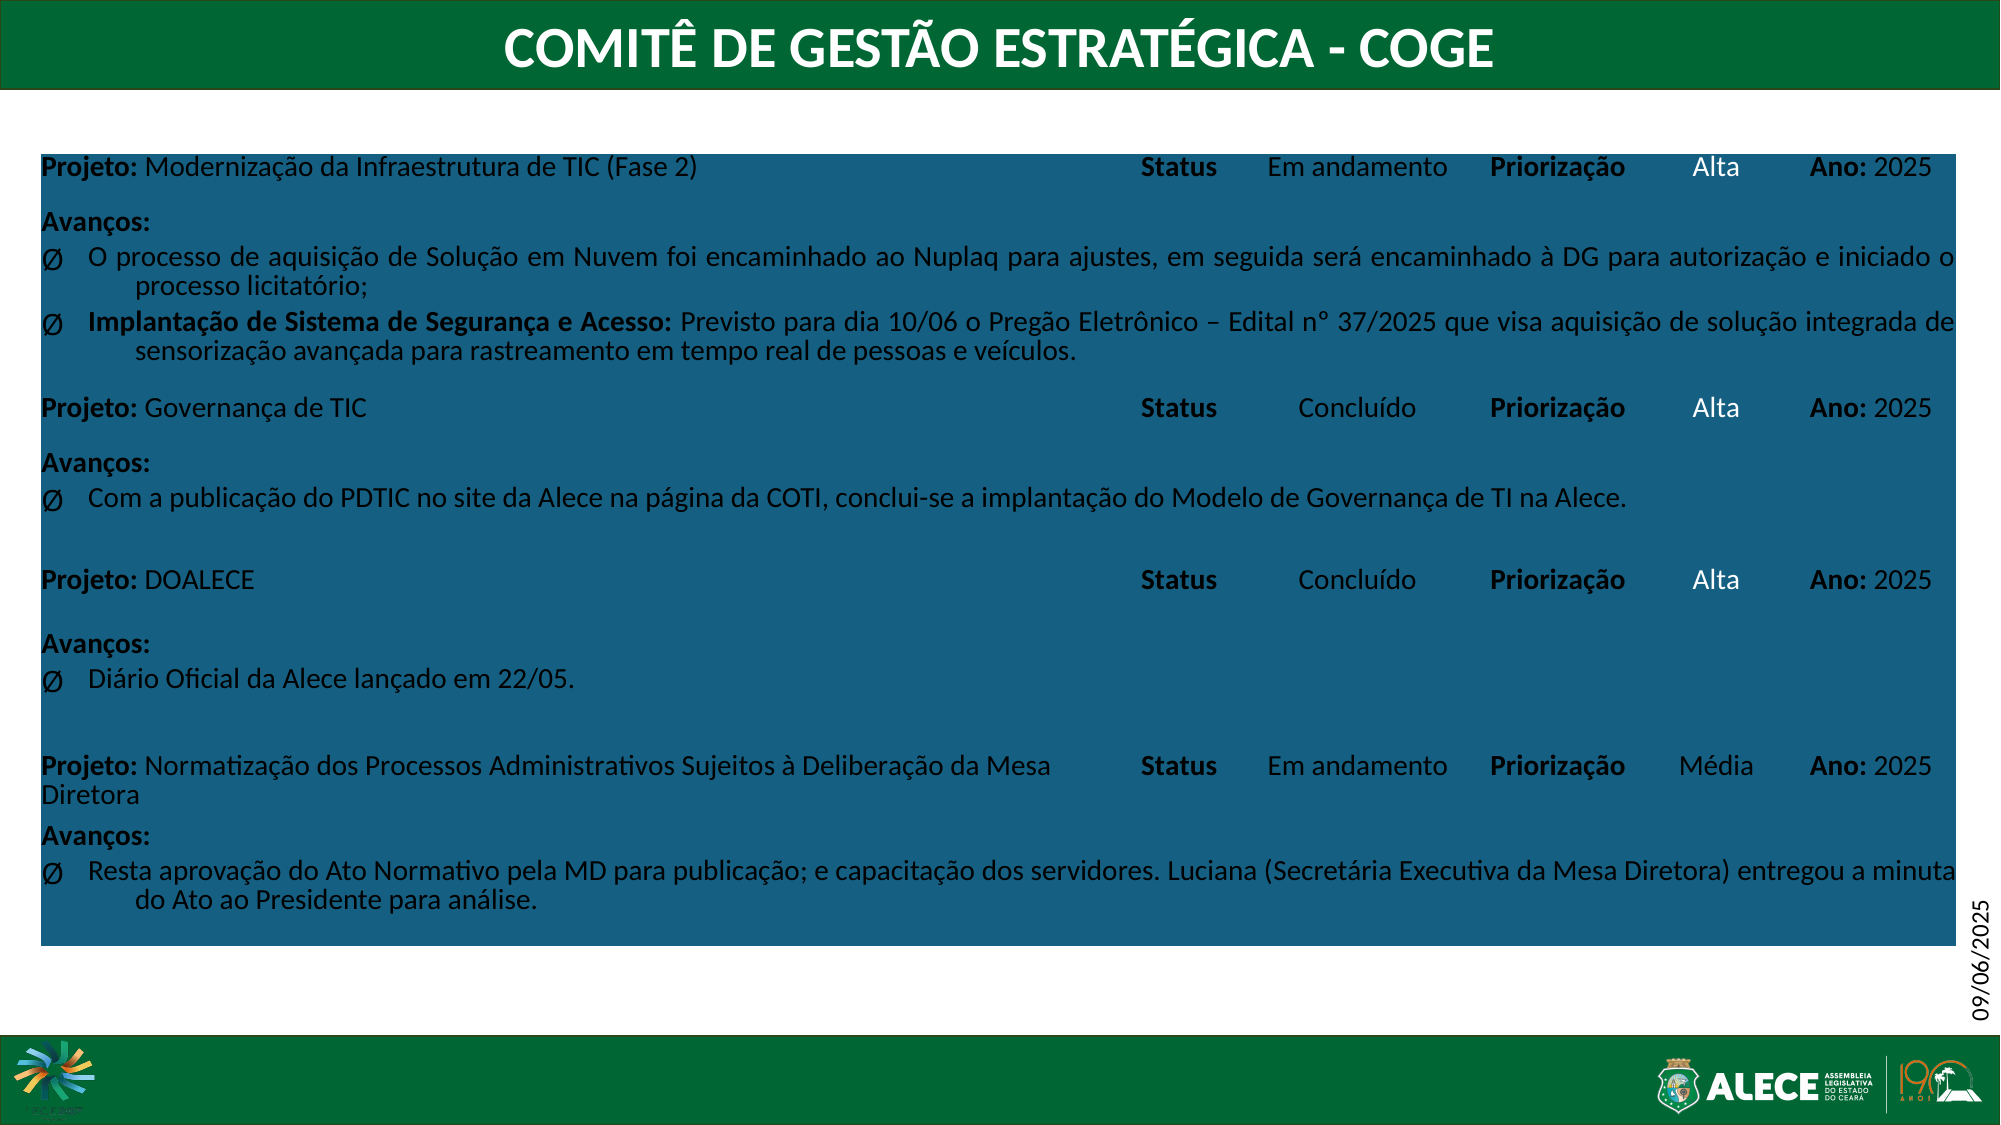

COMITÊ DE GESTÃO ESTRATÉGICA - COGE
| Projeto: Modernização da Infraestrutura de TIC (Fase 2) | Status | Em andamento | Priorização | Alta | Ano: 2025 |
| --- | --- | --- | --- | --- | --- |
| Avanços: O processo de aquisição de Solução em Nuvem foi encaminhado ao Nuplaq para ajustes, em seguida será encaminhado à DG para autorização e iniciado o processo licitatório; Implantação de Sistema de Segurança e Acesso: Previsto para dia 10/06 o Pregão Eletrônico – Edital nº 37/2025 que visa aquisição de solução integrada de sensorização avançada para rastreamento em tempo real de pessoas e veículos. | | | | | |
| Projeto: Governança de TIC | Status | Concluído | Priorização | Alta | Ano: 2025 |
| Avanços: Com a publicação do PDTIC no site da Alece na página da COTI, conclui-se a implantação do Modelo de Governança de TI na Alece. | | | | | |
| Projeto: DOALECE | Status | Concluído | Priorização | Alta | Ano: 2025 |
| Avanços: Diário Oficial da Alece lançado em 22/05. | | | | | |
| Projeto: Normatização dos Processos Administrativos Sujeitos à Deliberação da Mesa Diretora | Status | Em andamento | Priorização | Média | Ano: 2025 |
| Avanços: Resta aprovação do Ato Normativo pela MD para publicação; e capacitação dos servidores. Luciana (Secretária Executiva da Mesa Diretora) entregou a minuta do Ato ao Presidente para análise. | | | | | |
09/06/2025